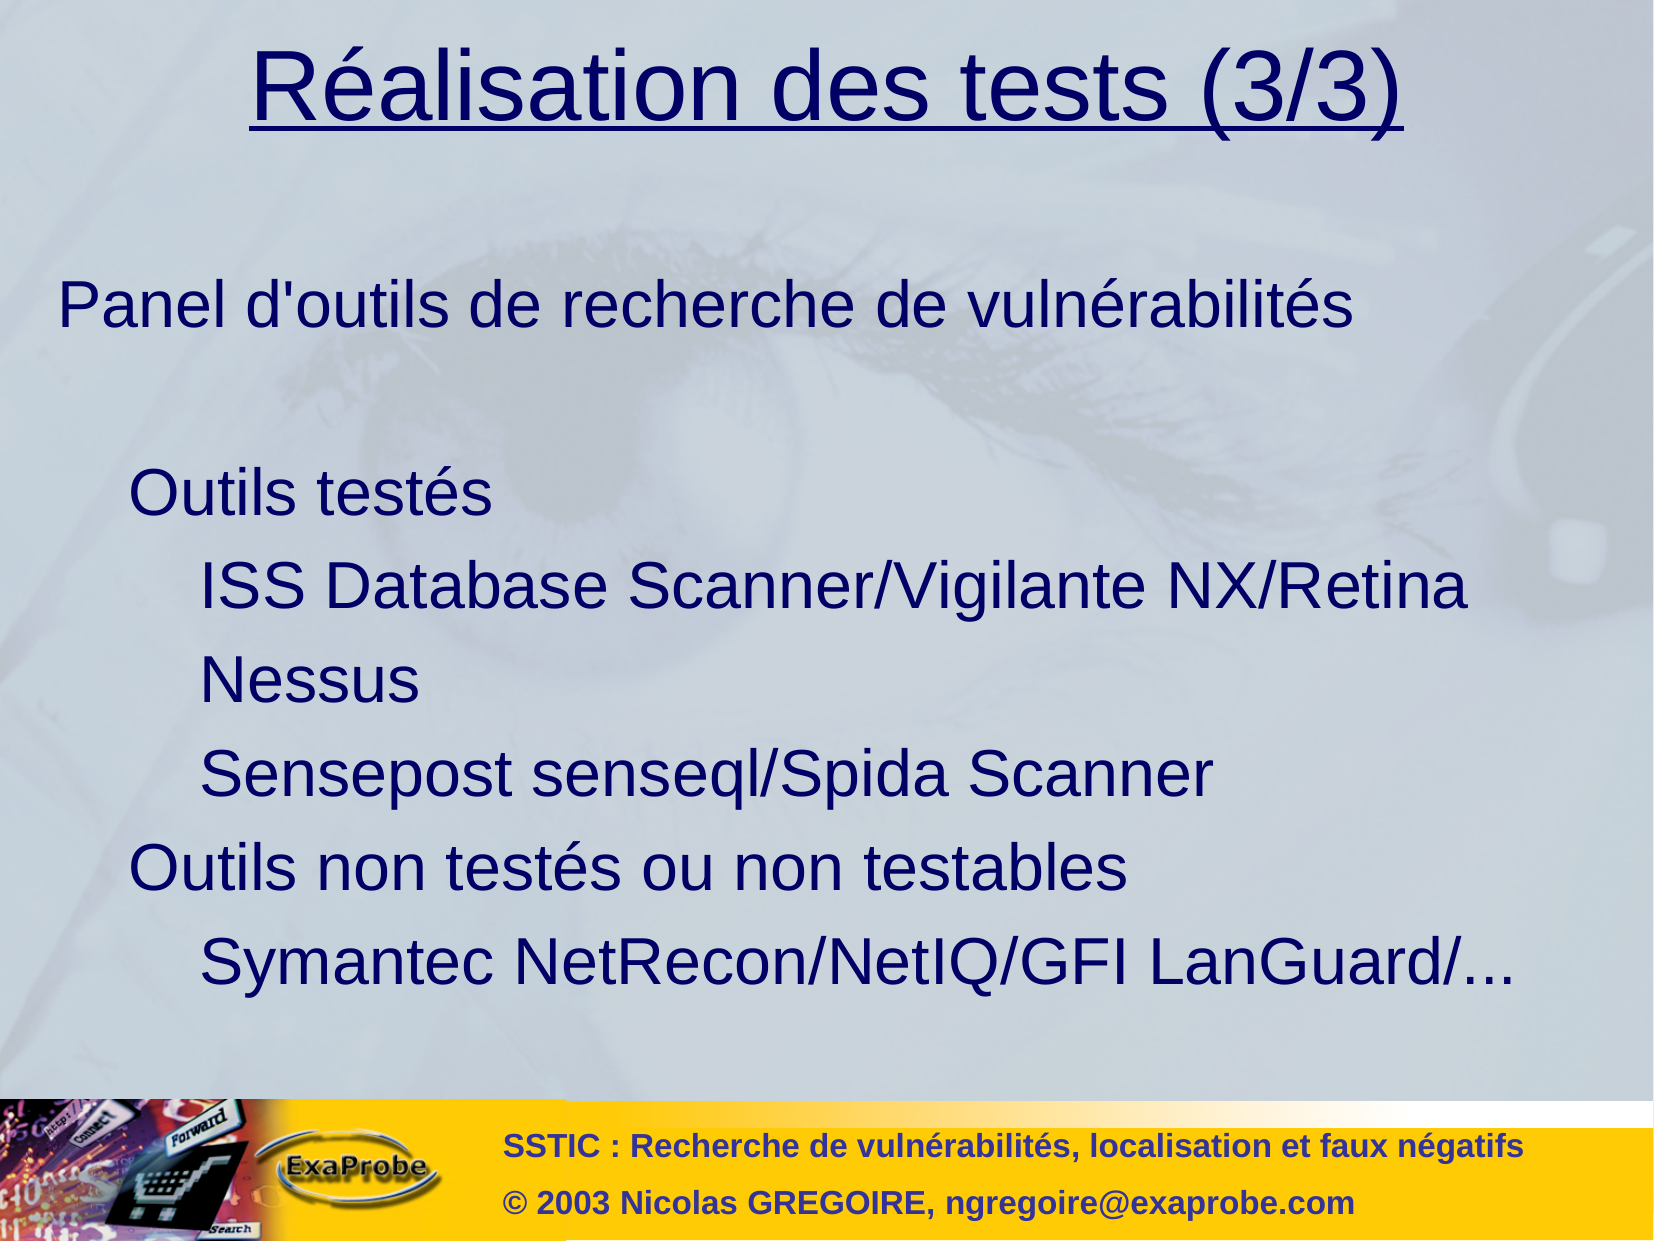

# Réalisation des tests (3/3)
 Panel d'outils de recherche de vulnérabilités
 Outils testés
 ISS Database Scanner/Vigilante NX/Retina
 Nessus
 Sensepost senseql/Spida Scanner
 Outils non testés ou non testables
 Symantec NetRecon/NetIQ/GFI LanGuard/...